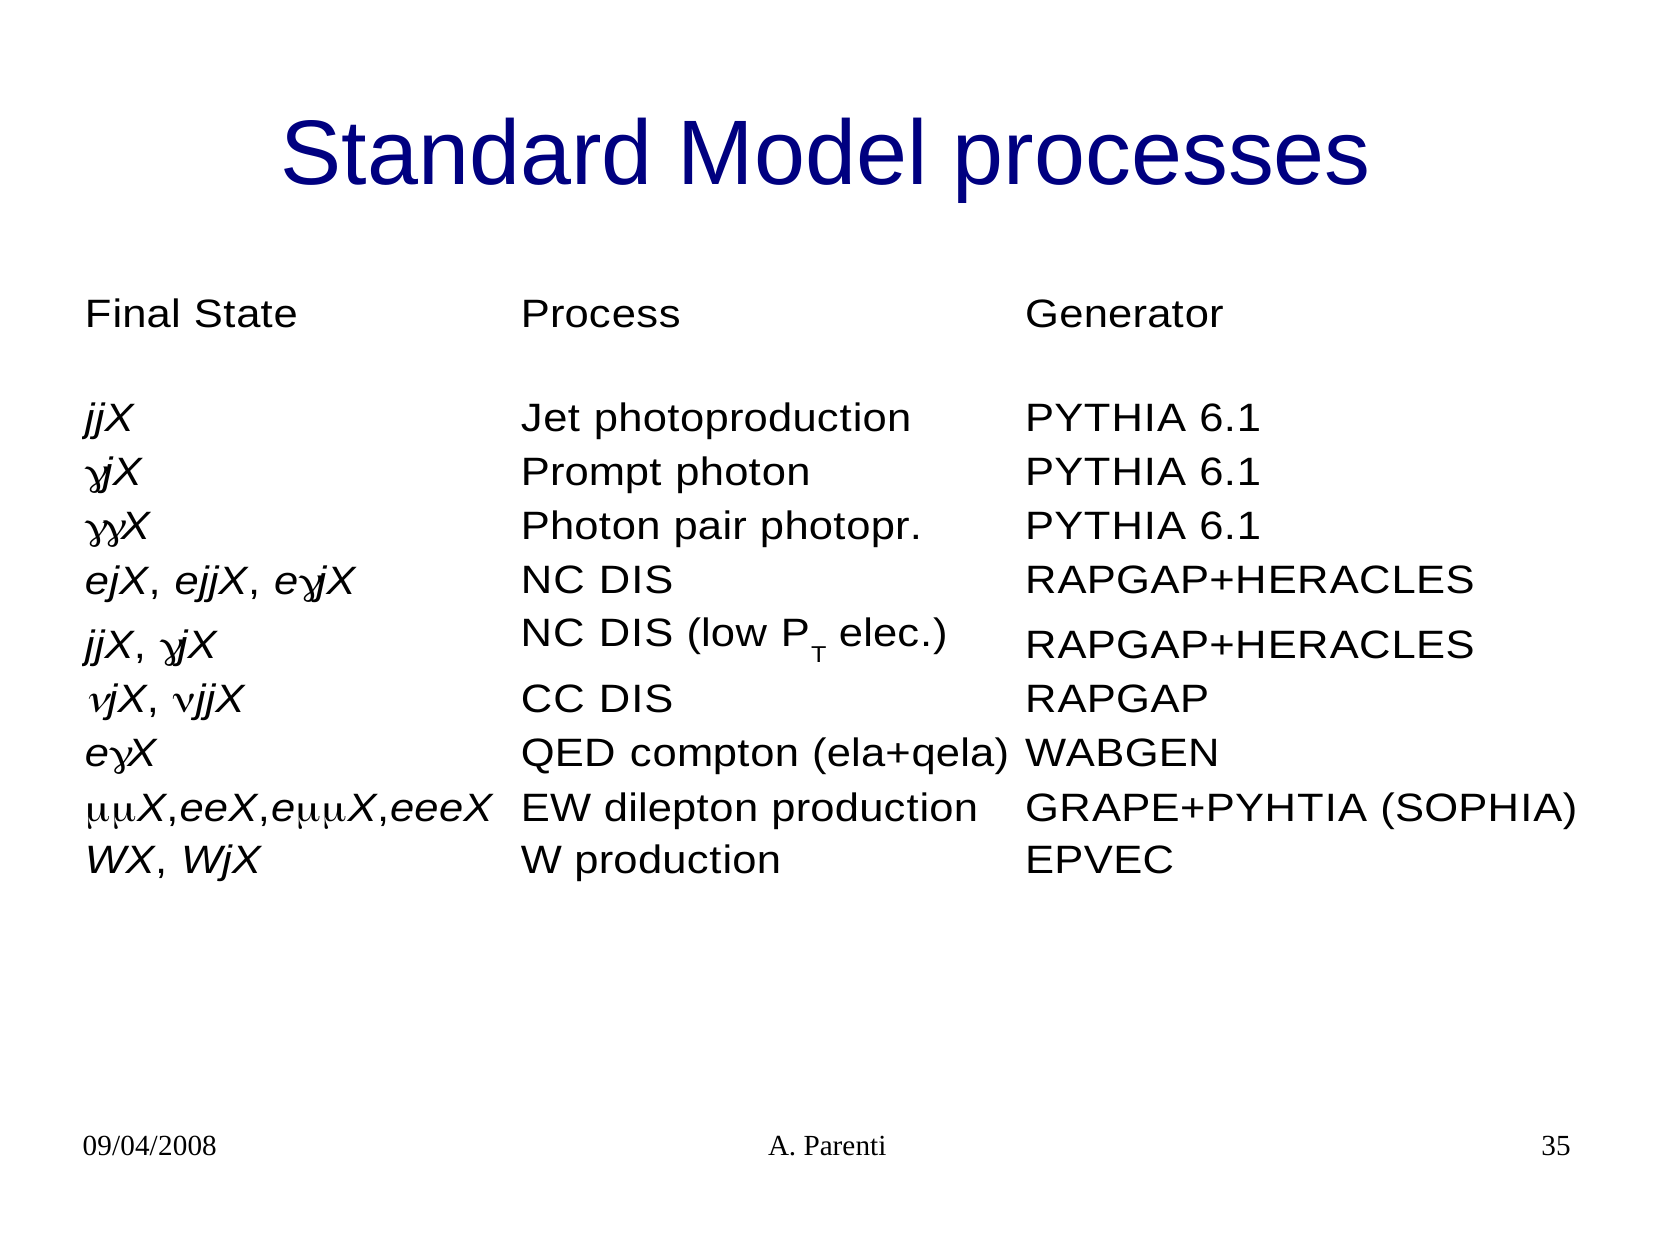

# Standard Model processes
09/04/2008
A. Parenti
35